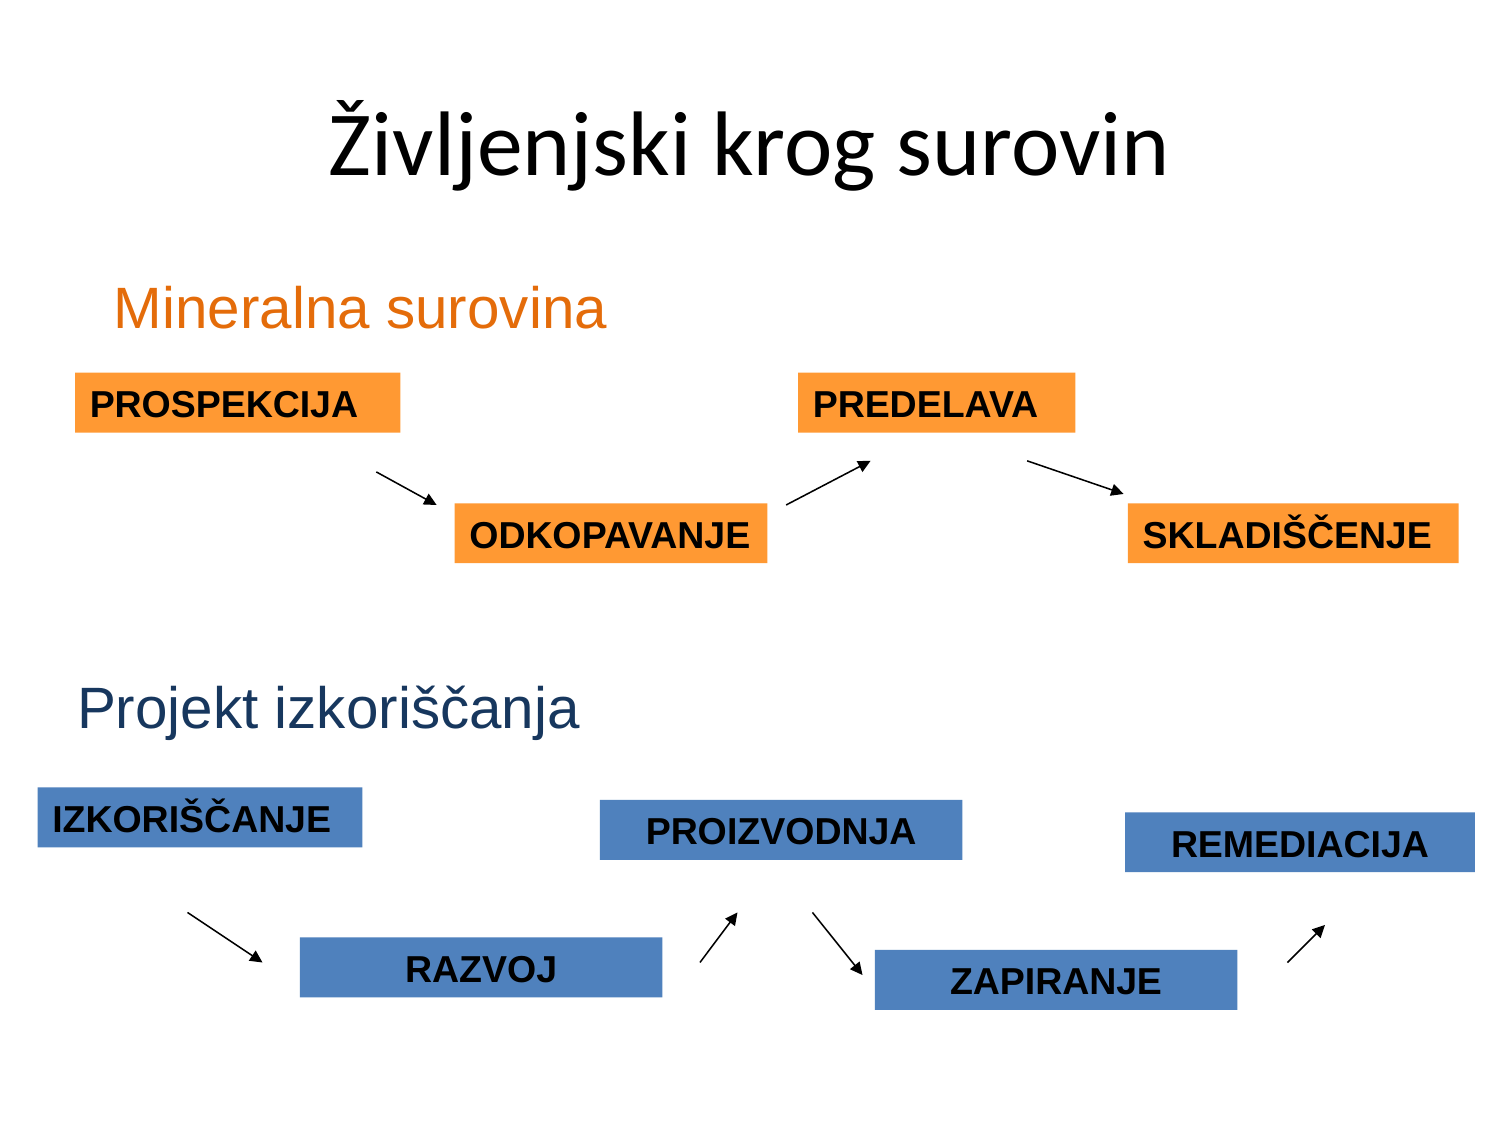

# Življenjski krog surovin
Mineralna surovina
PROSPEKCIJA
PREDELAVA
ODKOPAVANJE
SKLADIŠČENJE
Projekt izkoriščanja
IZKORIŠČANJE
PROIZVODNJA
REMEDIACIJA
RAZVOJ
ZAPIRANJE